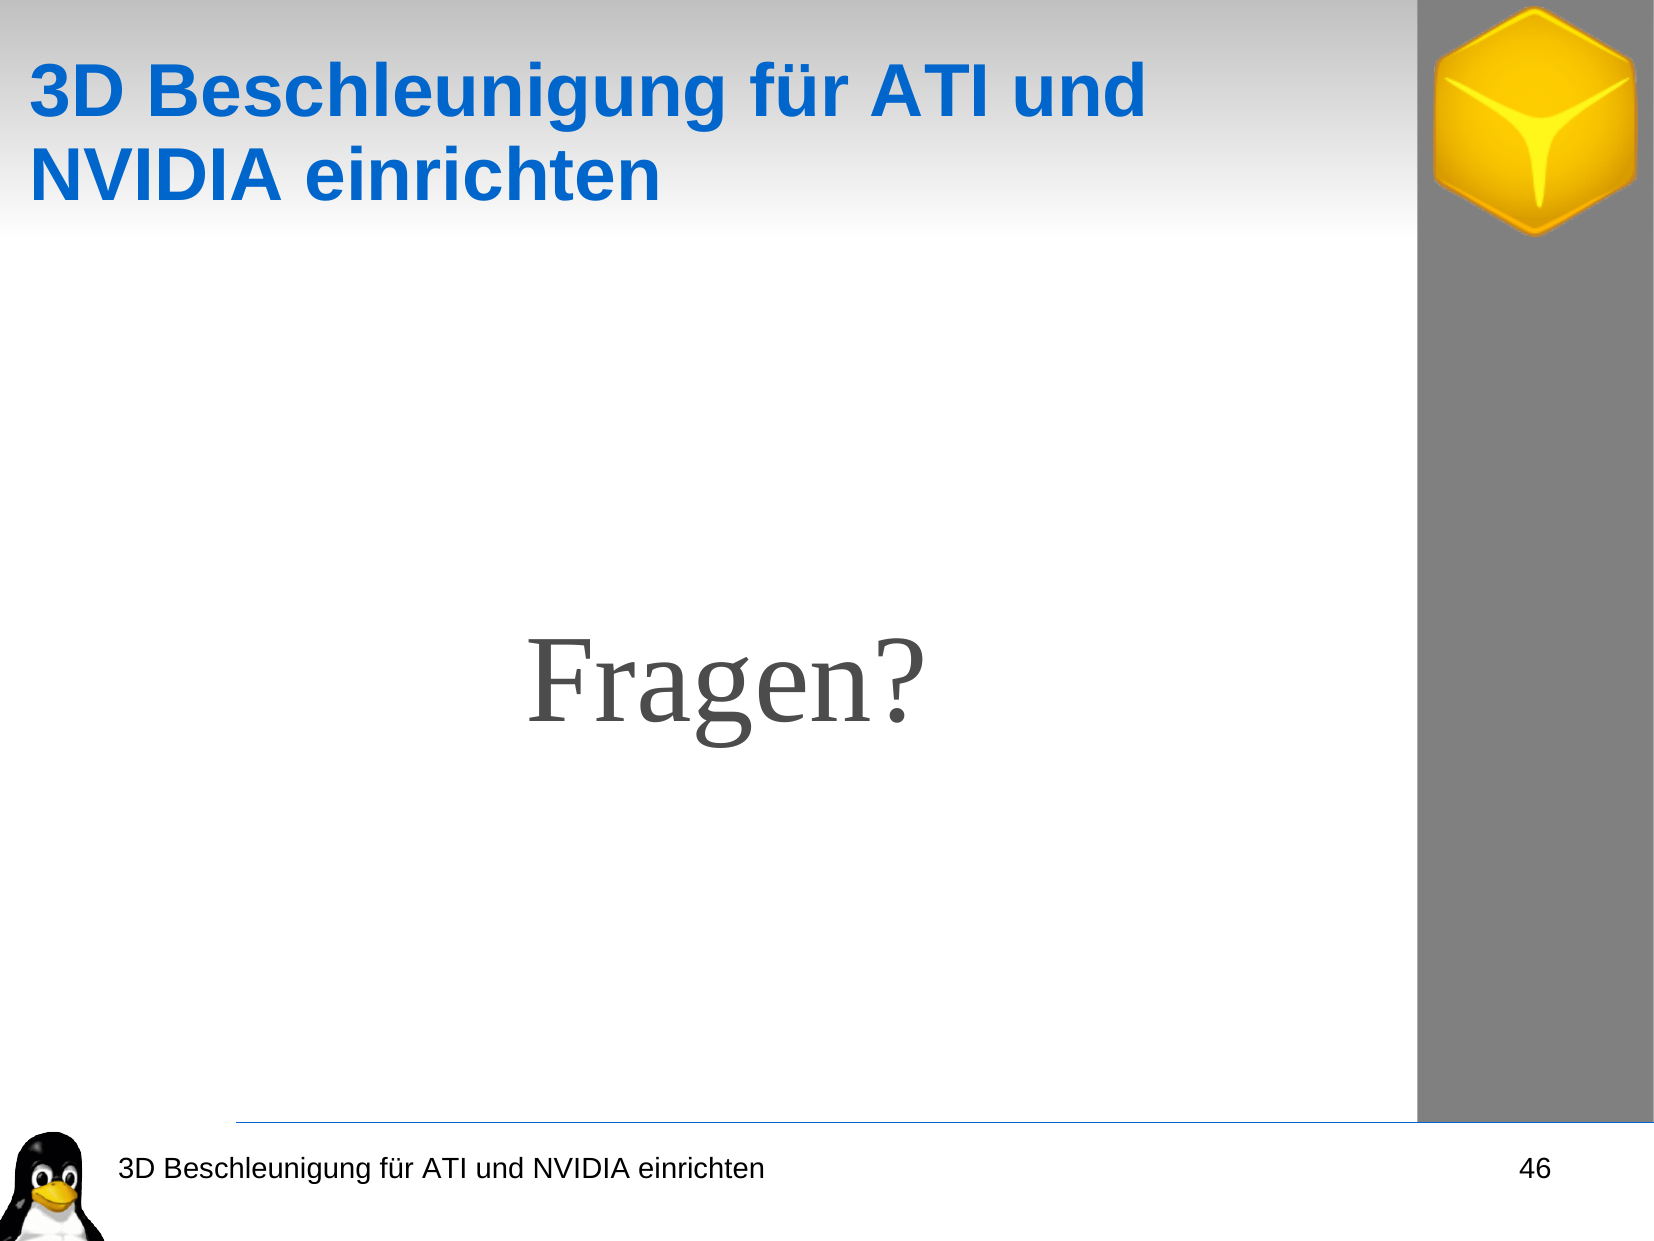

# 3D Beschleunigung für ATI und NVIDIA einrichten
Fragen?
3D Beschleunigung für ATI und NVIDIA einrichten
46